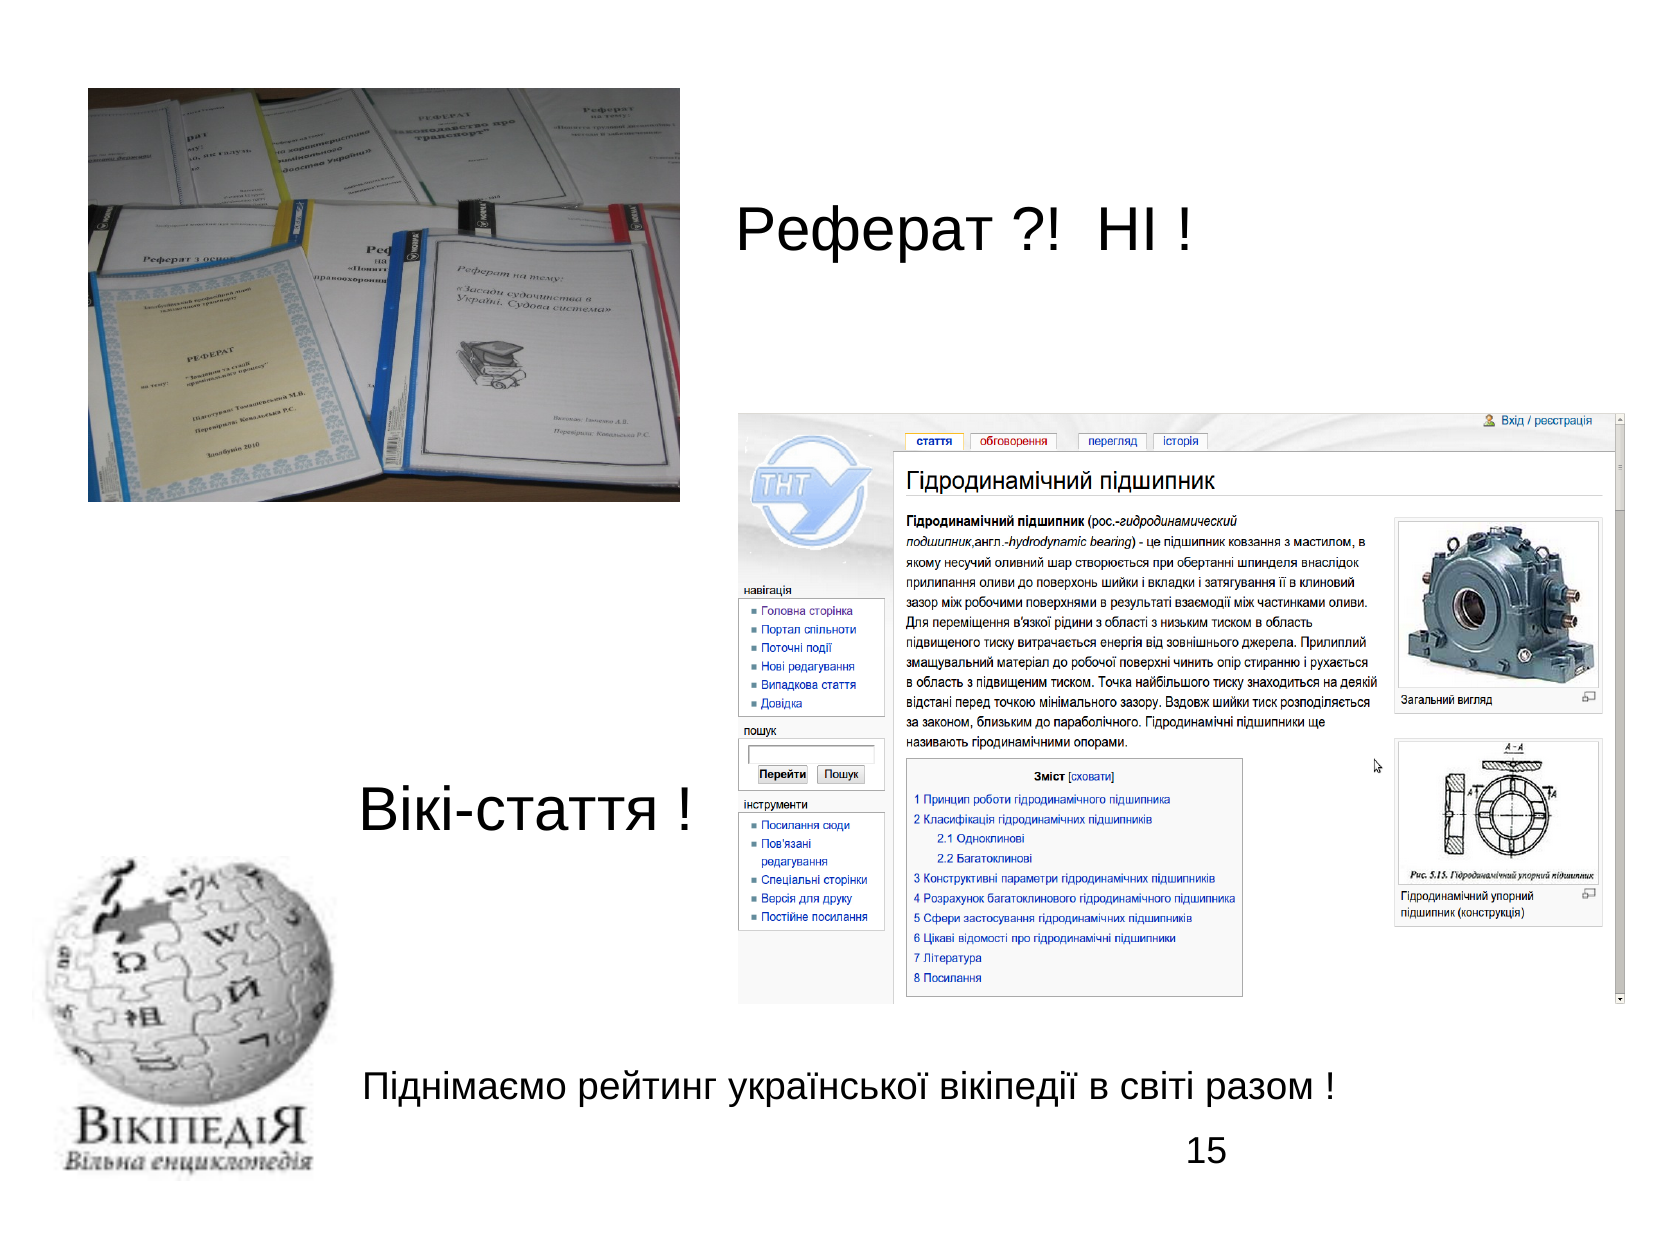

# Реферат ?! НІ !
 Вікі-стаття !
 Піднімаємо рейтинг української вікіпедії в світі разом !
15